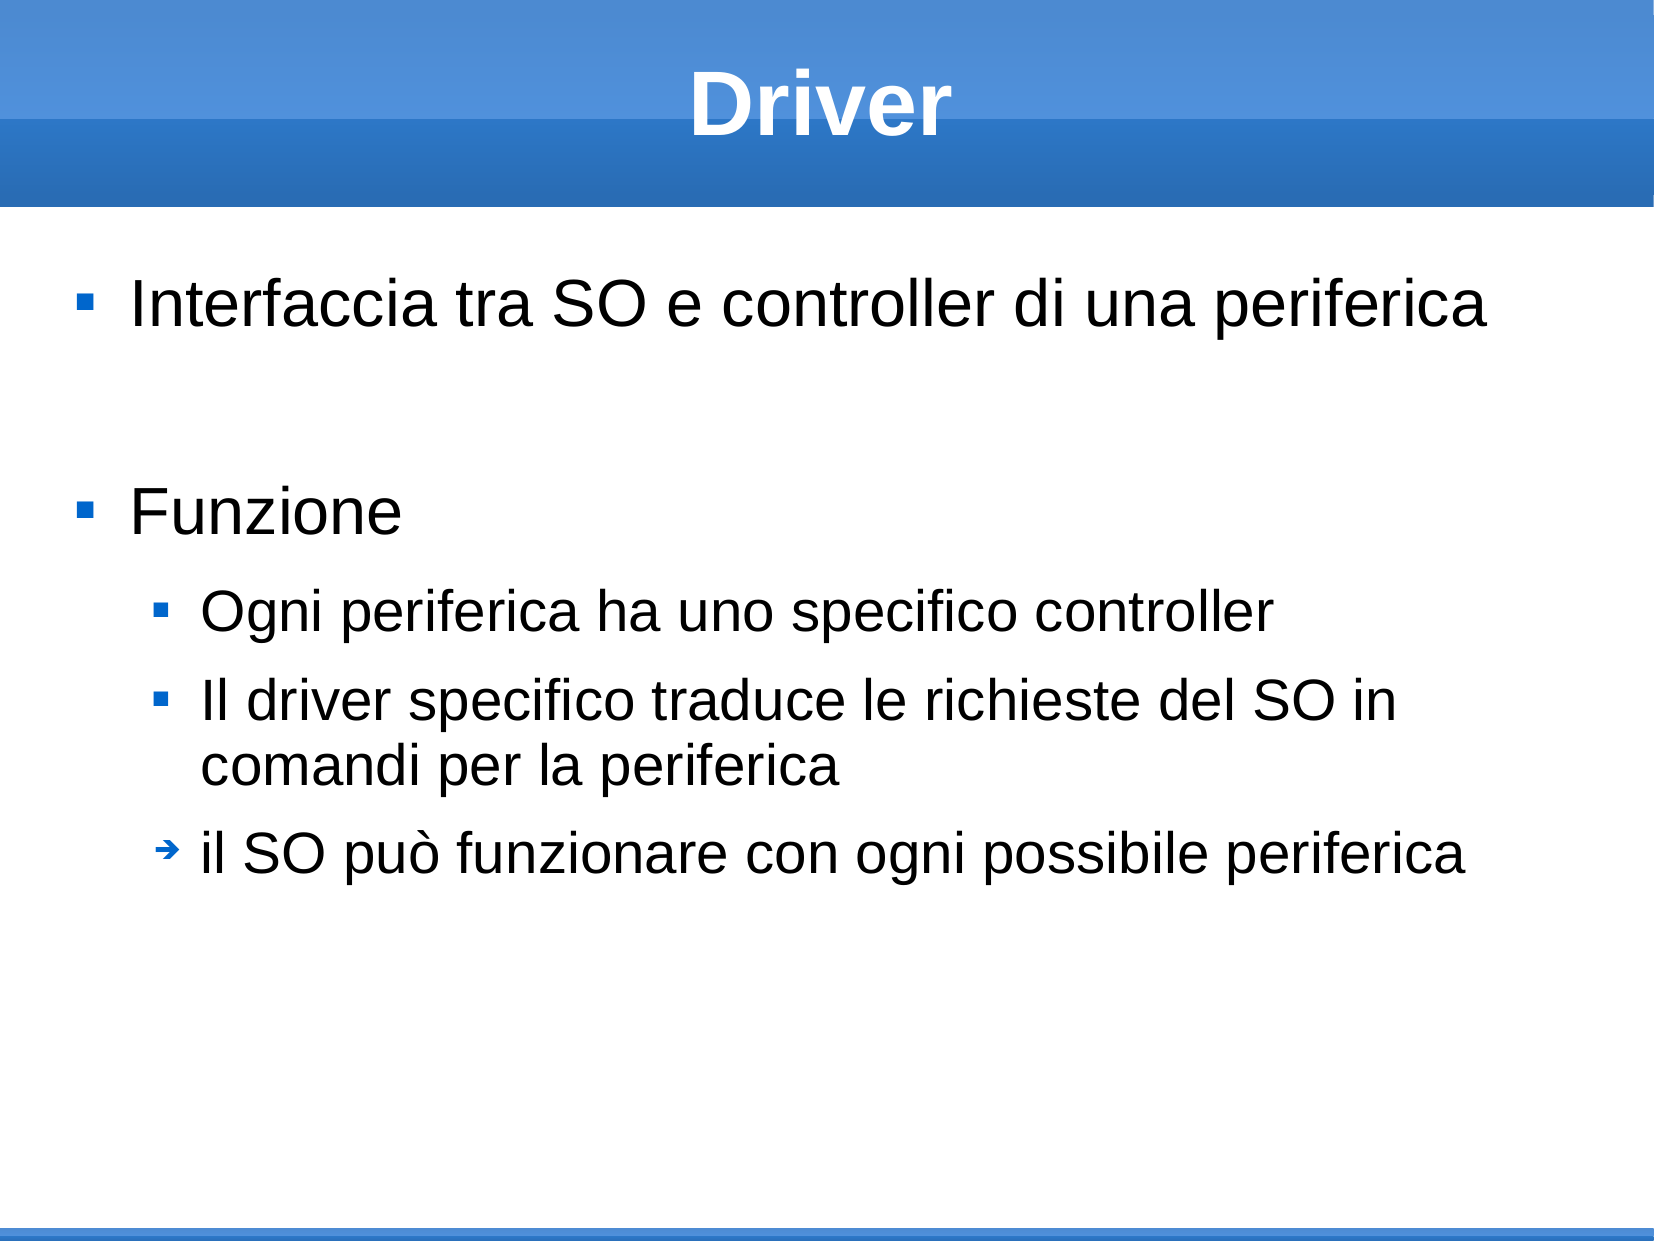

# Driver
Interfaccia tra SO e controller di una periferica
Funzione
Ogni periferica ha uno specifico controller
Il driver specifico traduce le richieste del SO in comandi per la periferica
il SO può funzionare con ogni possibile periferica